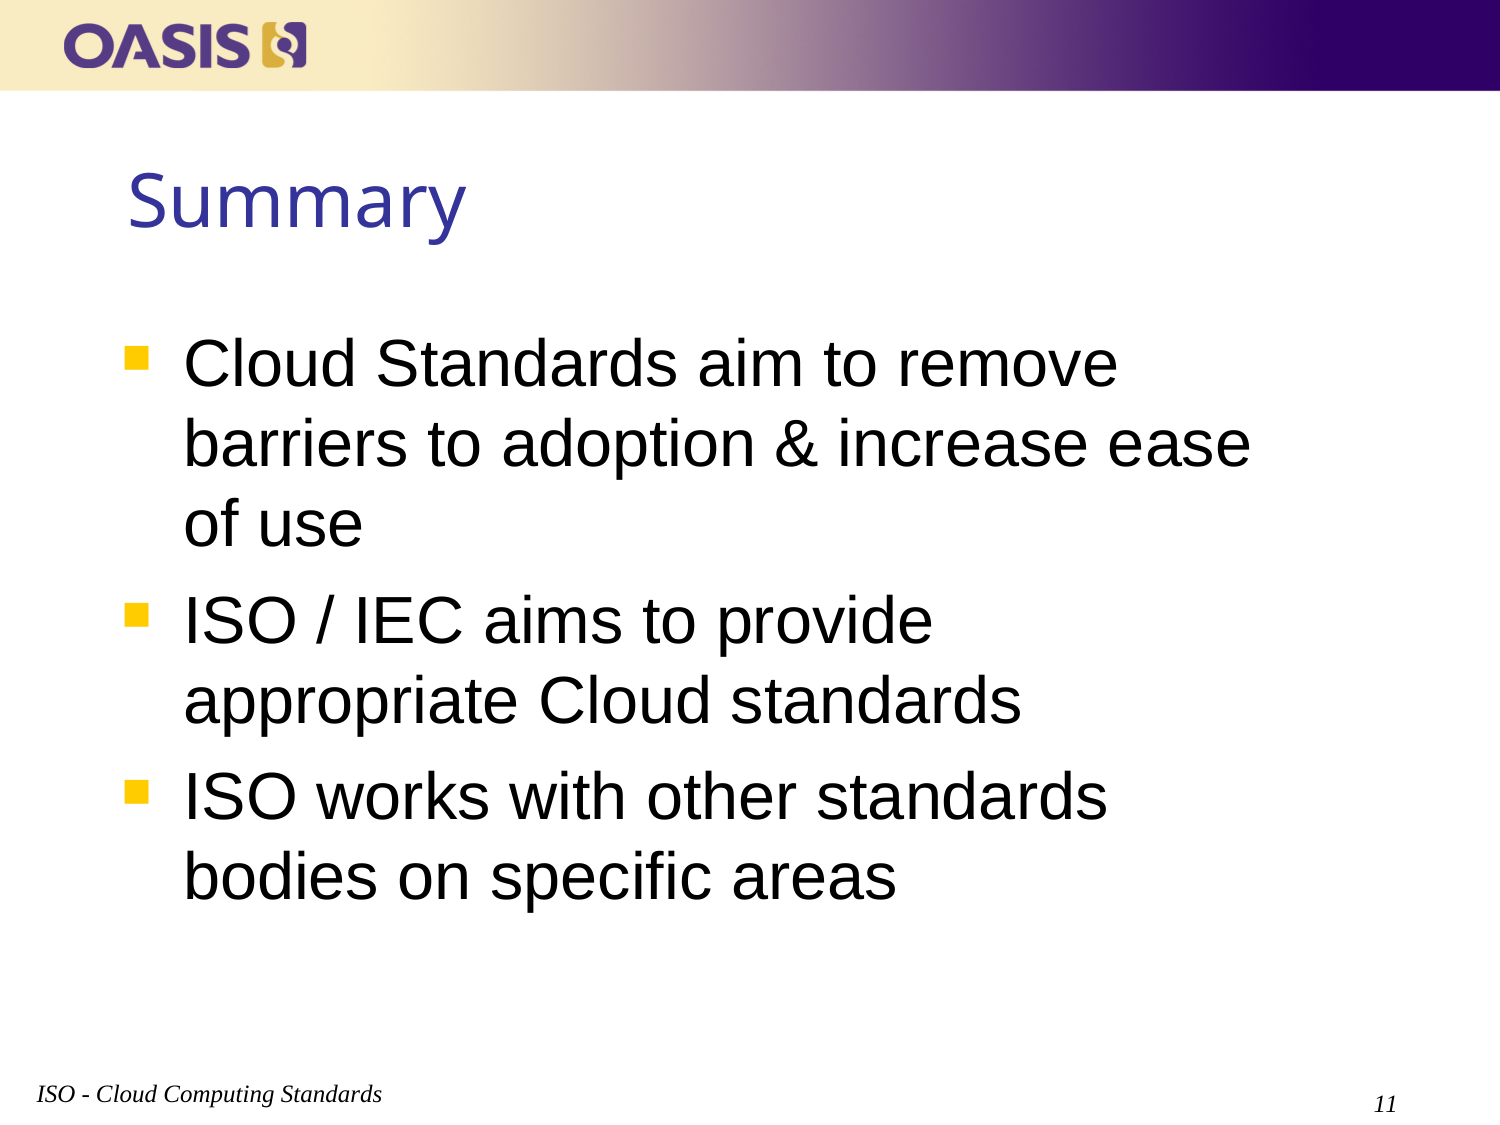

# Summary
Cloud Standards aim to remove barriers to adoption & increase ease of use
ISO / IEC aims to provide appropriate Cloud standards
ISO works with other standards bodies on specific areas